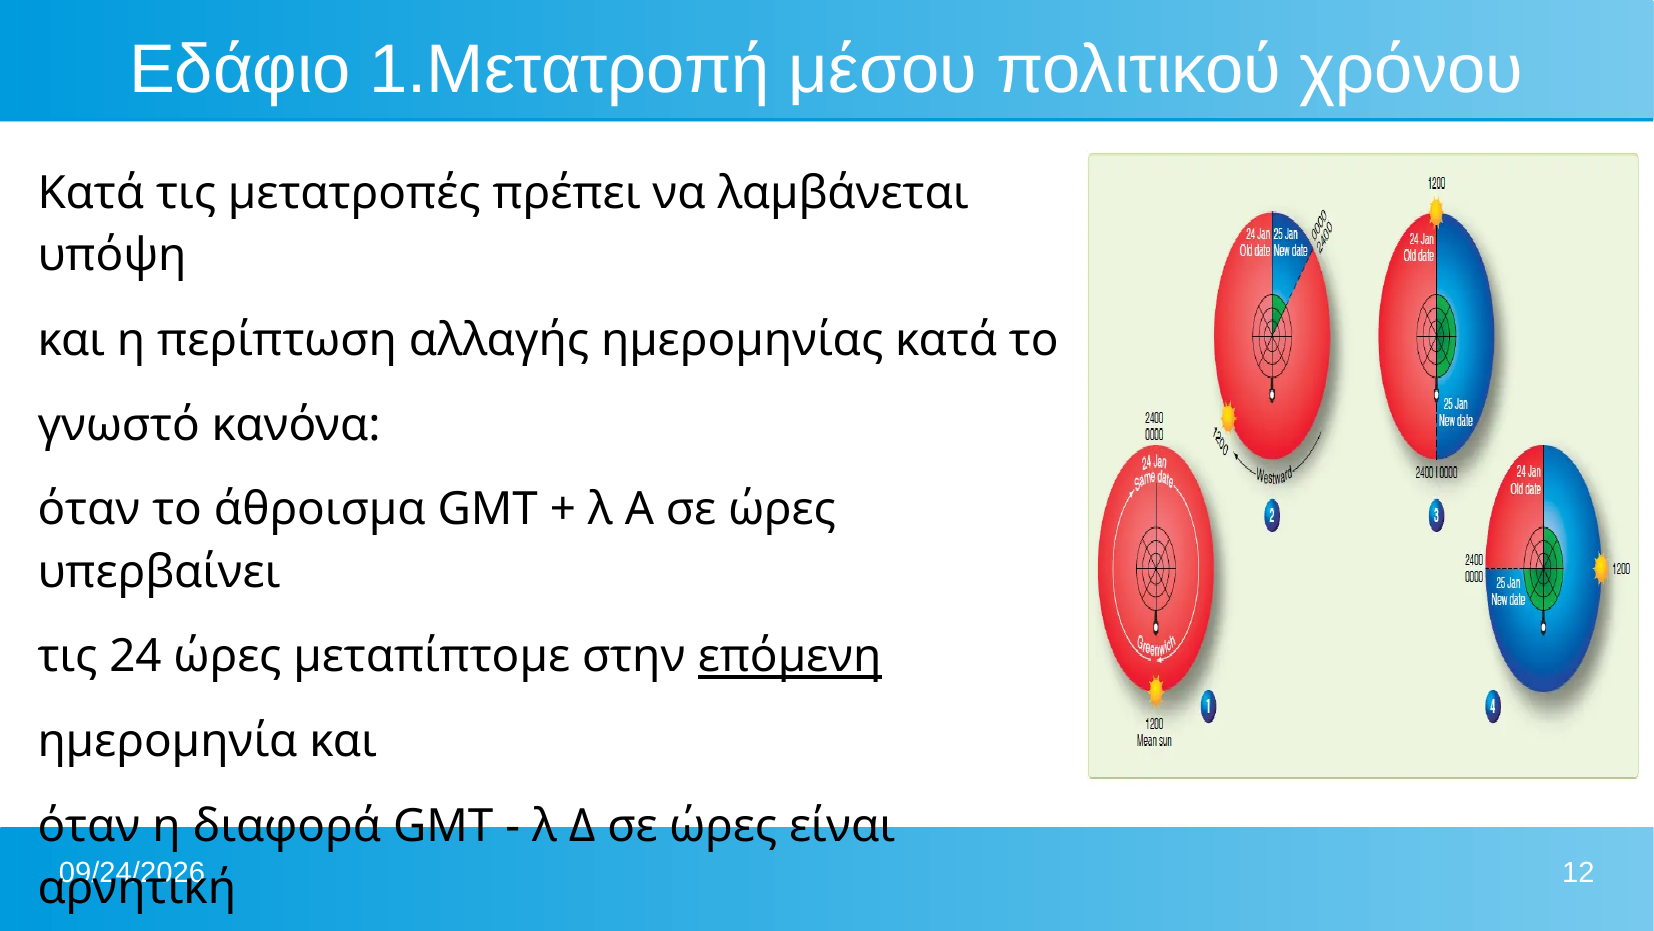

# Εδάφιο 1.Μετατροπή μέσου πολιτικού χρόνου
Κατά τις μετατροπές πρέπει να λαμβάνεται υπόψη
και η περίπτωση αλλαγής ημερομηνίας κατά το
γνωστό κανόνα:
όταν το άθροισμα GΜΤ + λ Α σε ώρες υπερβαίνει
τις 24 ώρες μεταπίπτομε στην επόμενη
ημερομηνία και
όταν η διαφορά GΜΤ - λ Δ σε ώρες είναι αρνητική
(δηλαδή λ Δ μεγαλύτερο του GΜΤ), αναγόμαστε
στην προηγούμενη ημερομηνία (βλ.Υπολ.σελ 111 Παράδειγμα 1)..
12